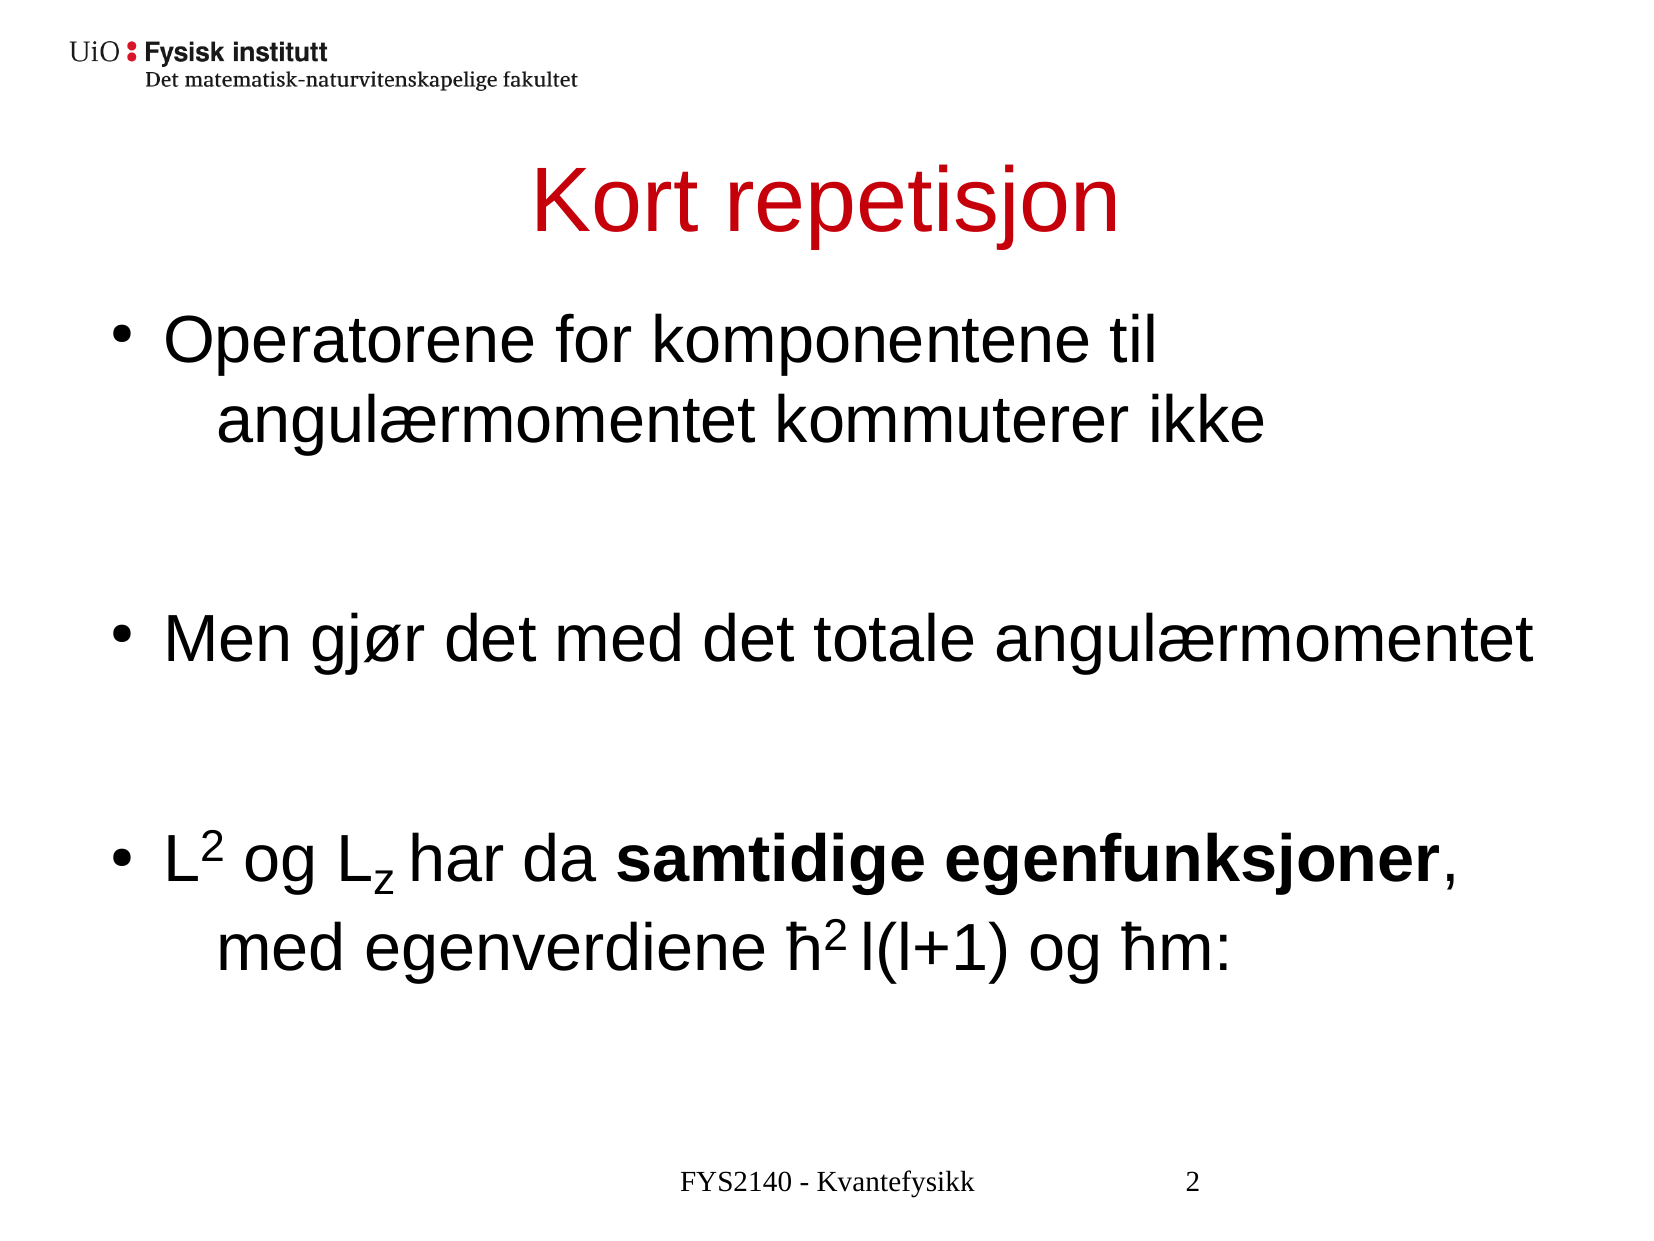

# Kort repetisjon
Operatorene for komponentene til angulærmomentet kommuterer ikke
Men gjør det med det totale angulærmomentet
L2 og Lz har da samtidige egenfunksjoner, med egenverdiene ħ2 l(l+1) og ħm:
FYS2140 - Kvantefysikk